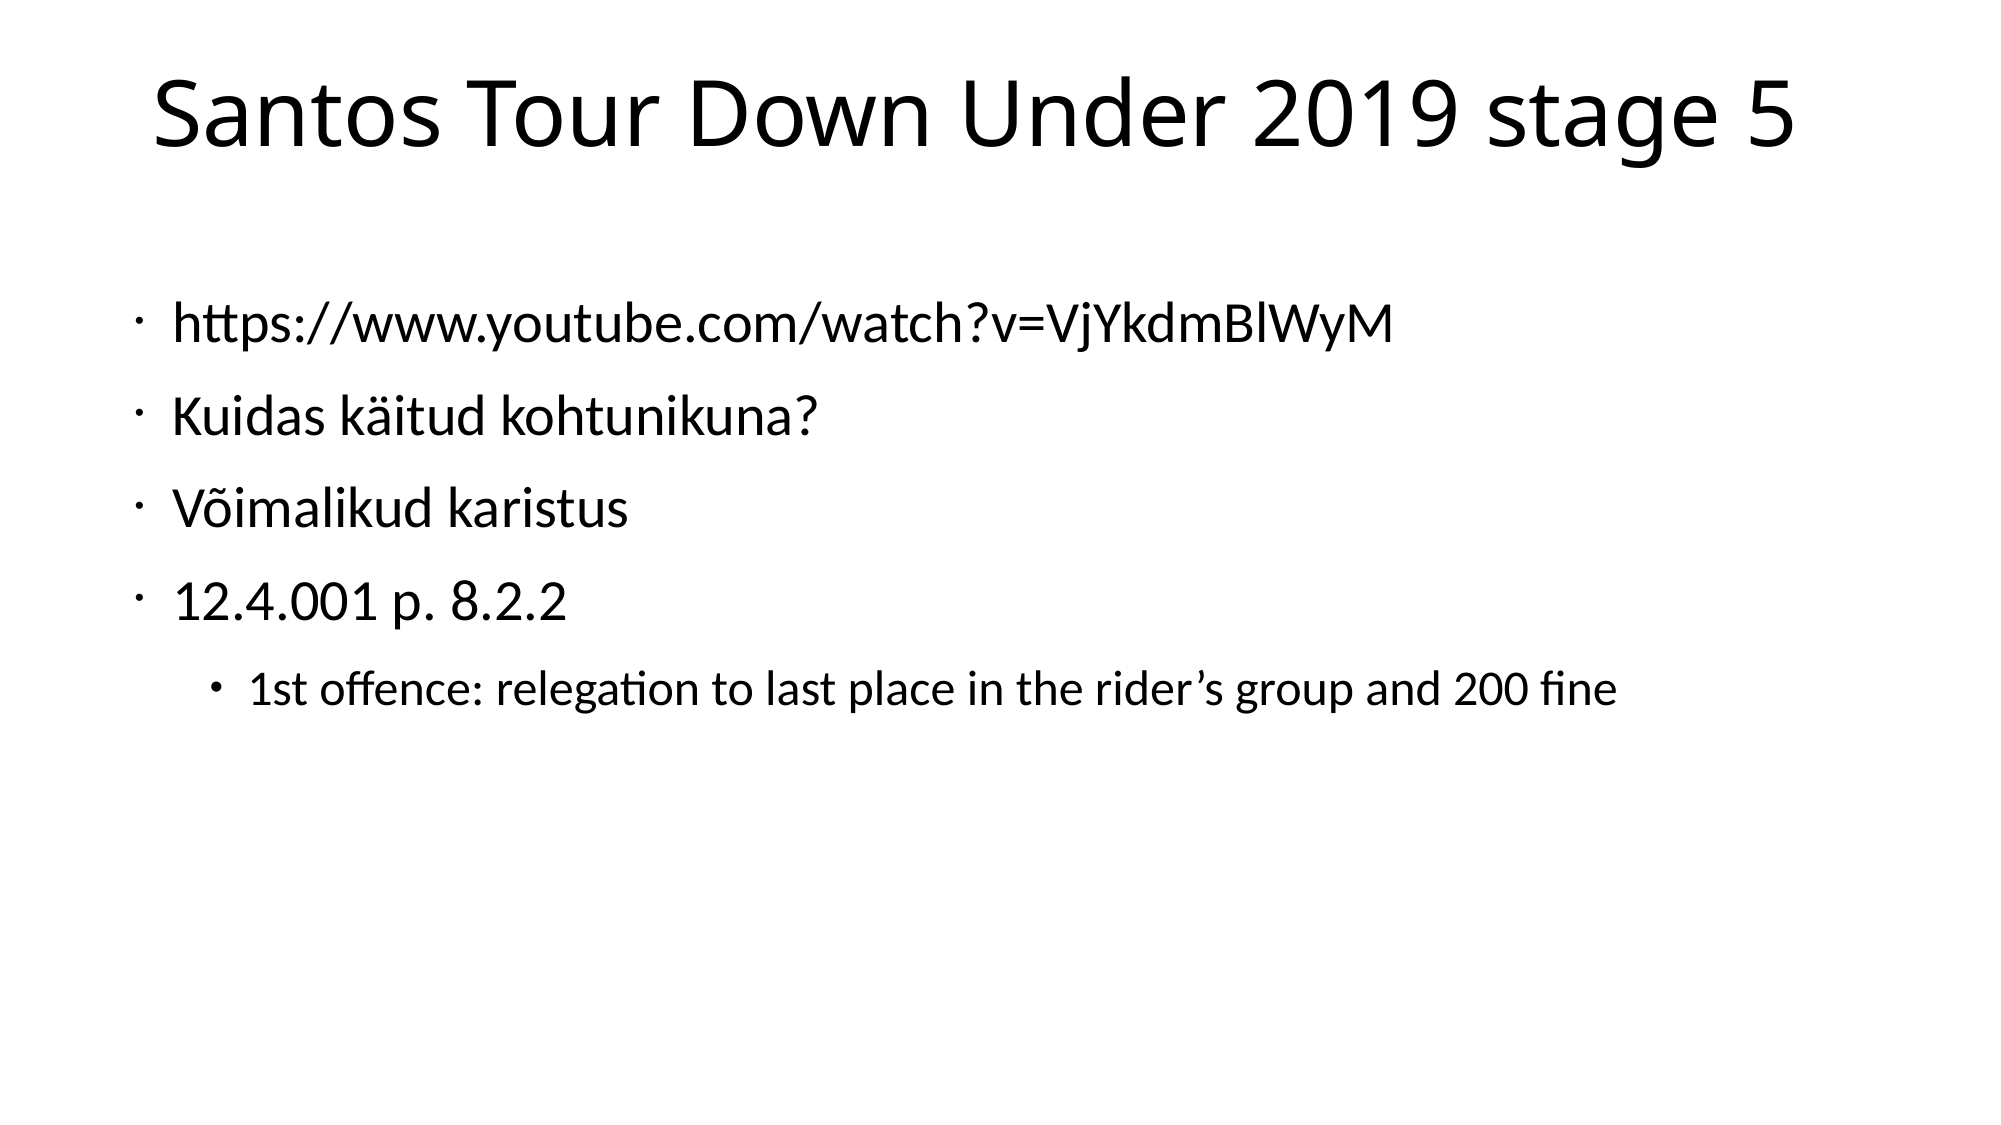

# Santos Tour Down Under 2019 stage 5
https://www.youtube.com/watch?v=VjYkdmBlWyM
Kuidas käitud kohtunikuna?
Võimalikud karistus
12.4.001 p. 8.2.2
1st offence: relegation to last place in the rider’s group and 200 fine